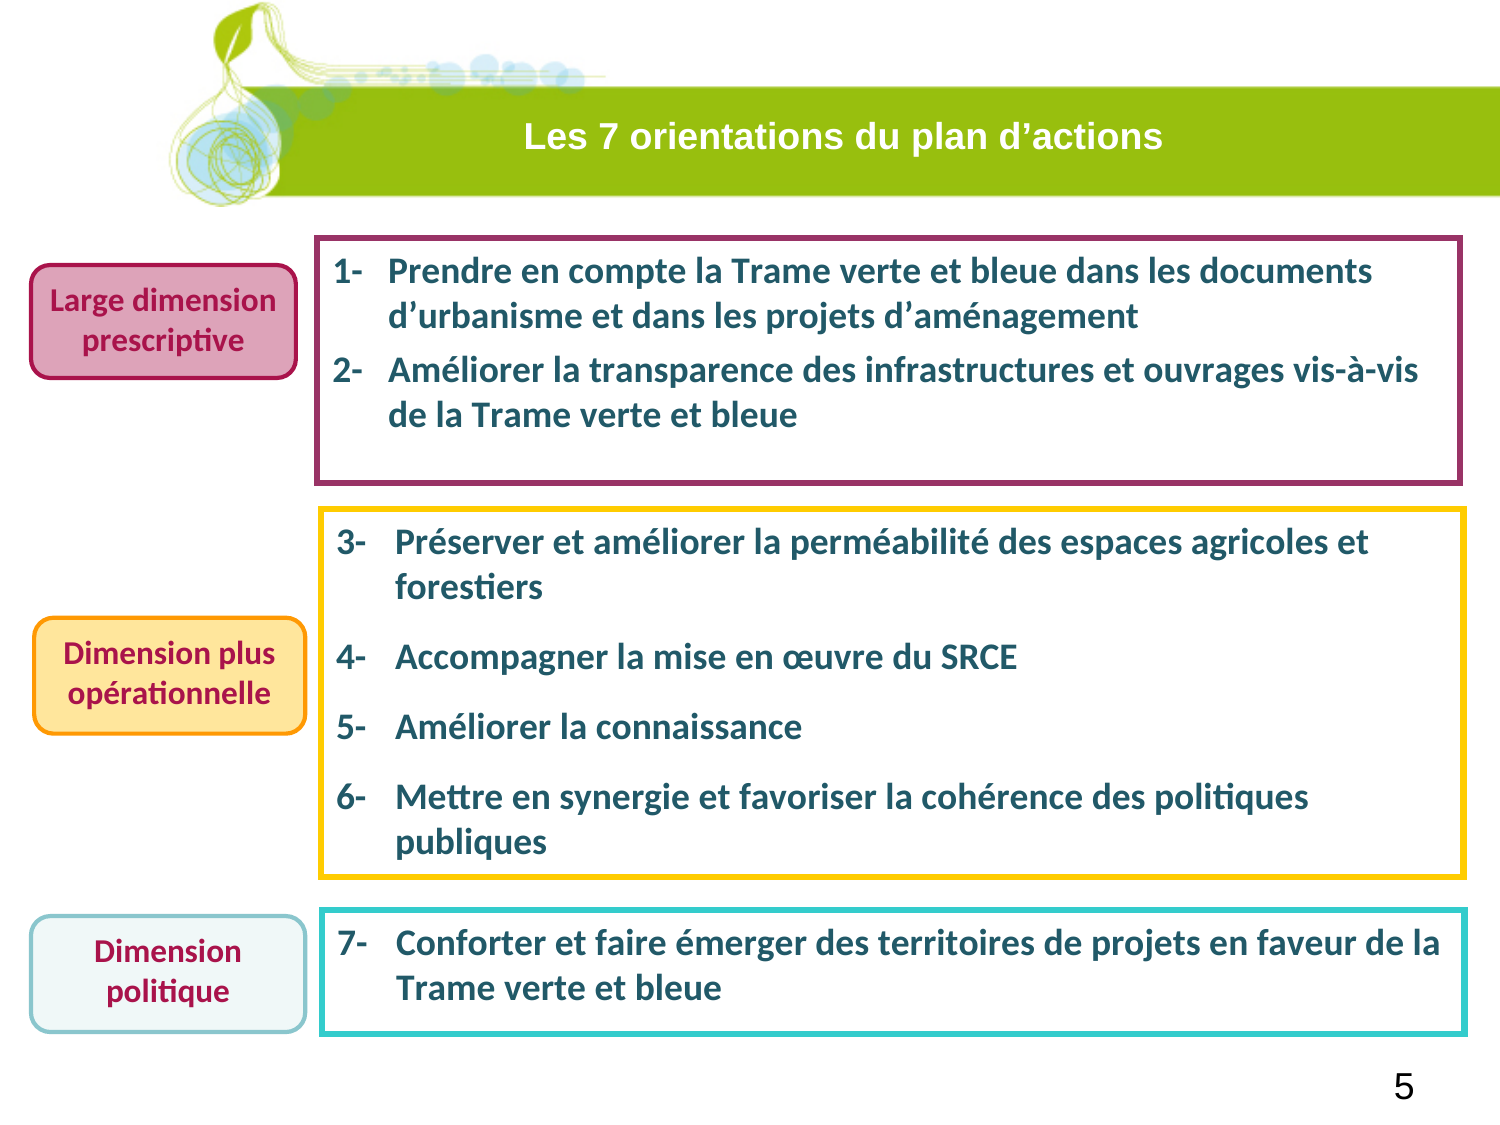

Les 7 orientations du plan d’actions
1- 	Prendre en compte la Trame verte et bleue dans les documents d’urbanisme et dans les projets d’aménagement
2-	Améliorer la transparence des infrastructures et ouvrages vis-à-vis de la Trame verte et bleue
Large dimension prescriptive
3-	Préserver et améliorer la perméabilité des espaces agricoles et forestiers
4- 	Accompagner la mise en œuvre du SRCE
5- 	Améliorer la connaissance
6- 	Mettre en synergie et favoriser la cohérence des politiques publiques
Dimension plus opérationnelle
7-	Conforter et faire émerger des territoires de projets en faveur de la Trame verte et bleue
Dimension politique